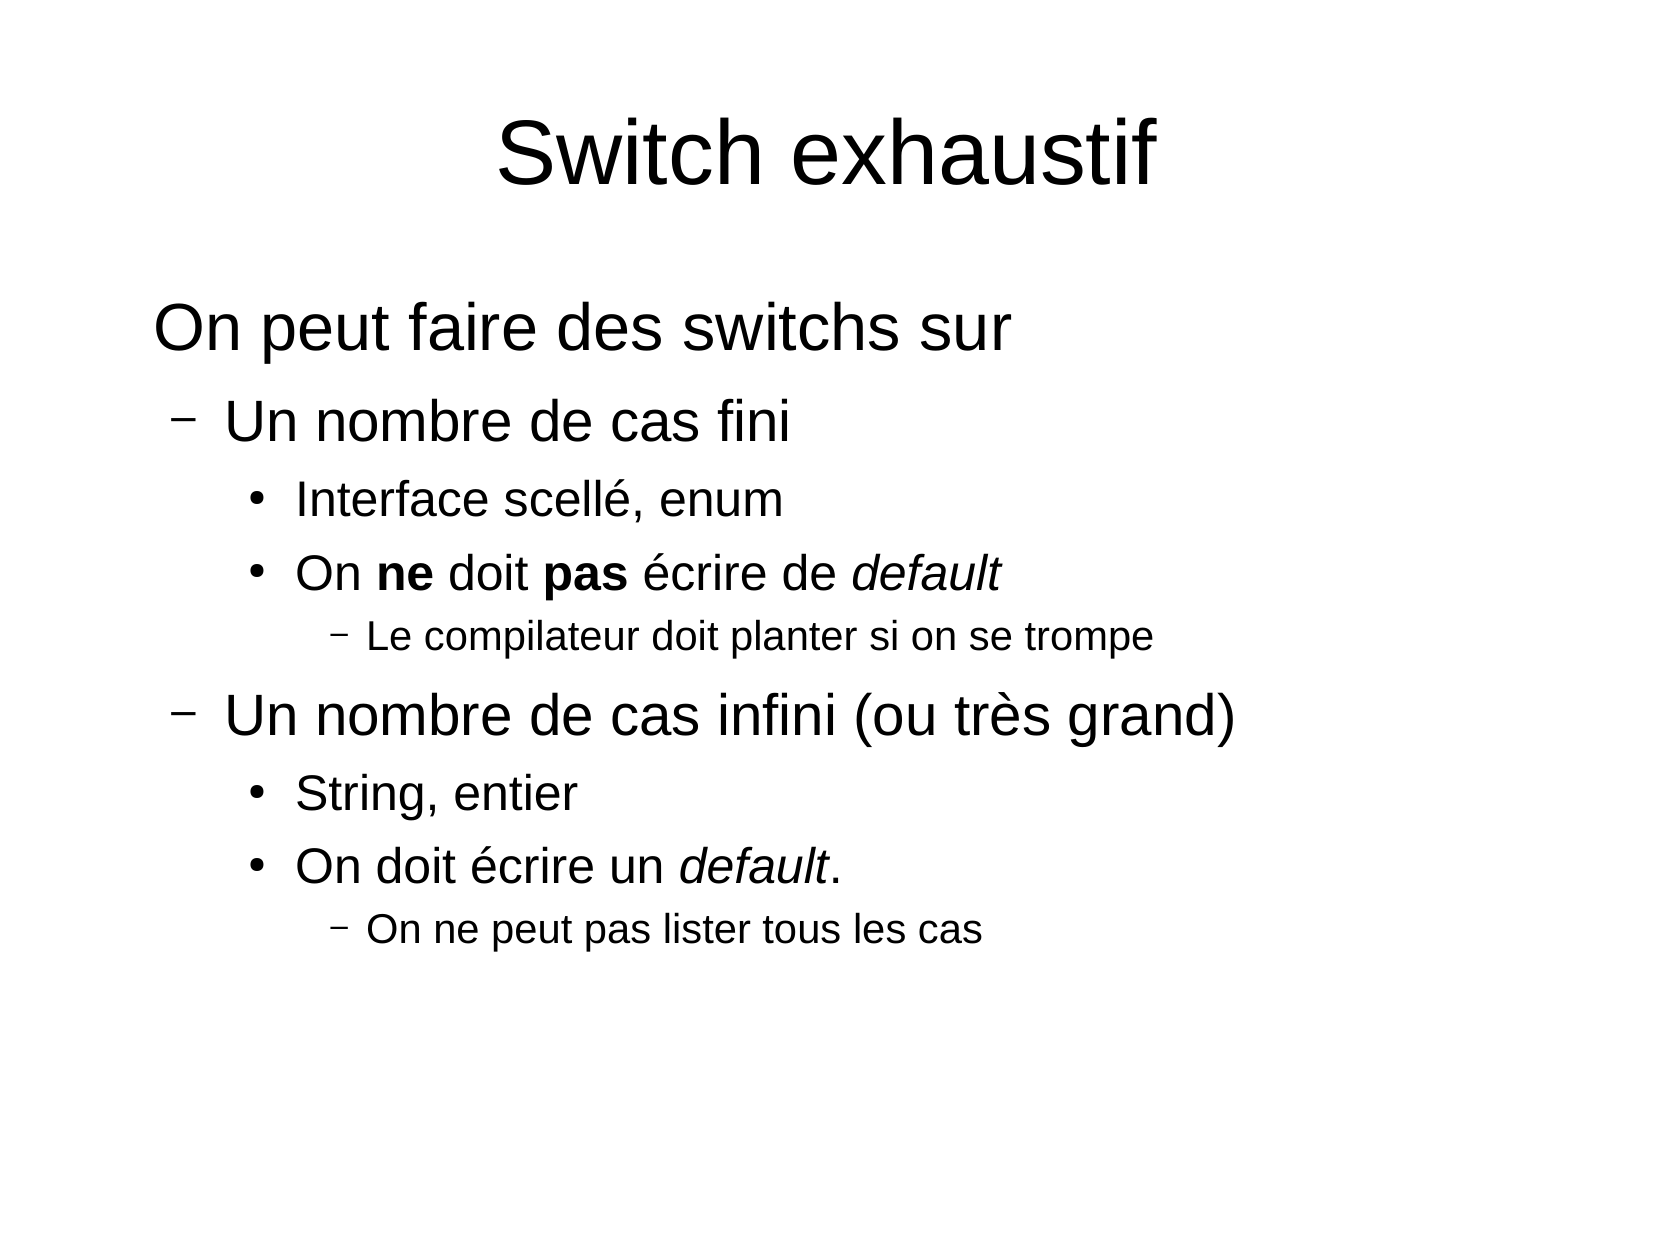

# Switch exhaustif
On peut faire des switchs sur
Un nombre de cas fini
Interface scellé, enum
On ne doit pas écrire de default
Le compilateur doit planter si on se trompe
Un nombre de cas infini (ou très grand)
String, entier
On doit écrire un default.
On ne peut pas lister tous les cas